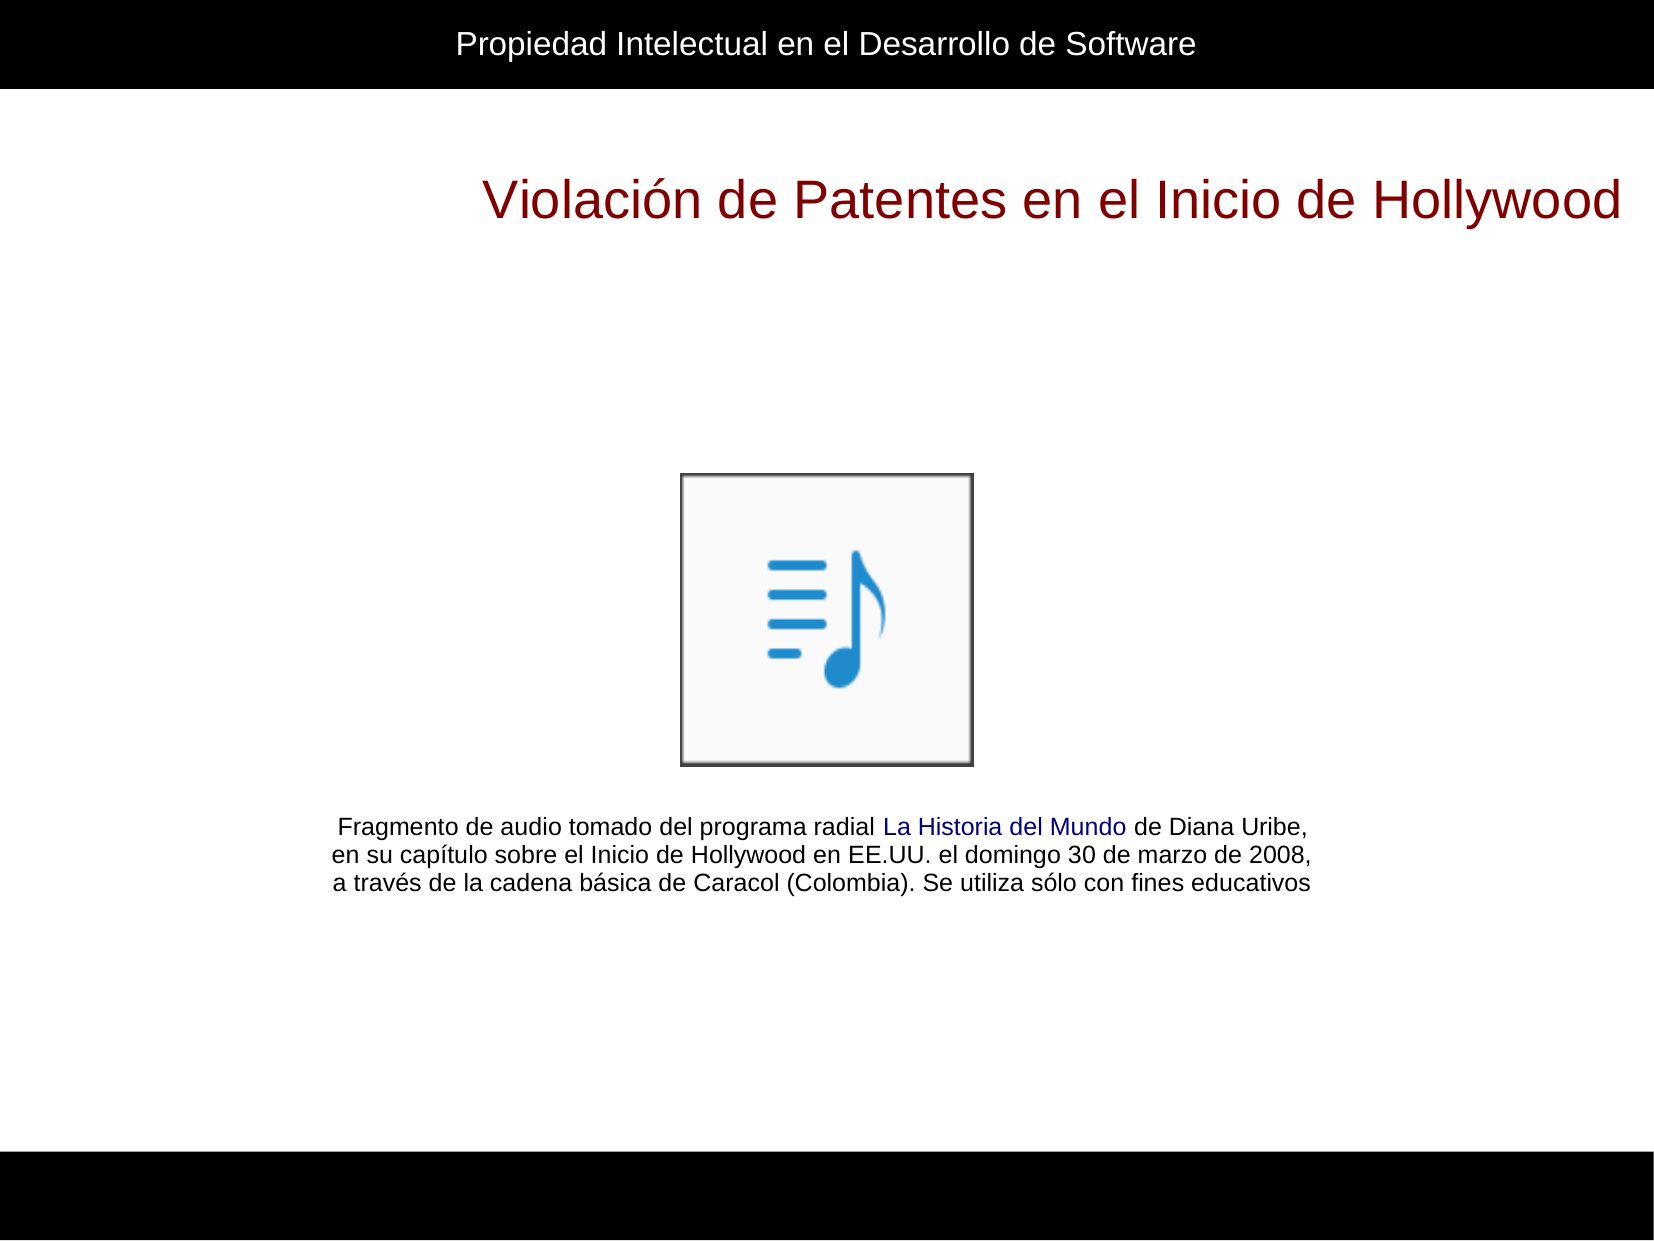

# Violación de Patentes en el Inicio de Hollywood
Fragmento de audio tomado del programa radial La Historia del Mundo de Diana Uribe, en su capítulo sobre el Inicio de Hollywood en EE.UU. el domingo 30 de marzo de 2008, a través de la cadena básica de Caracol (Colombia). Se utiliza sólo con fines educativos